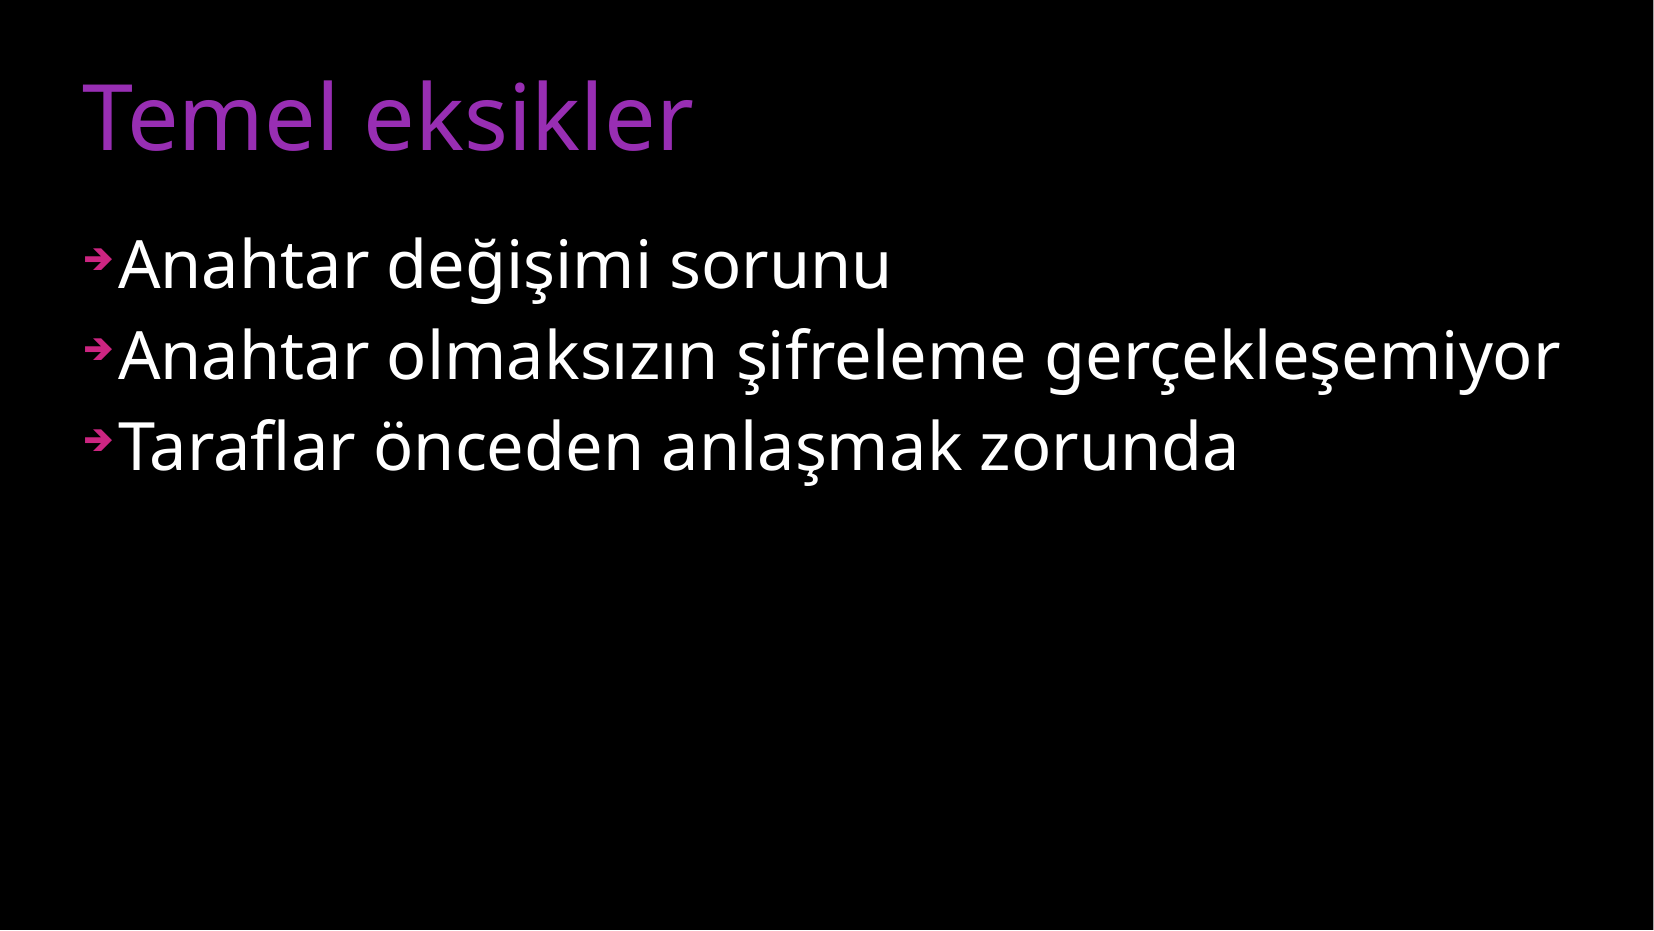

# Temel eksikler
Anahtar değişimi sorunu
Anahtar olmaksızın şifreleme gerçekleşemiyor
Taraflar önceden anlaşmak zorunda